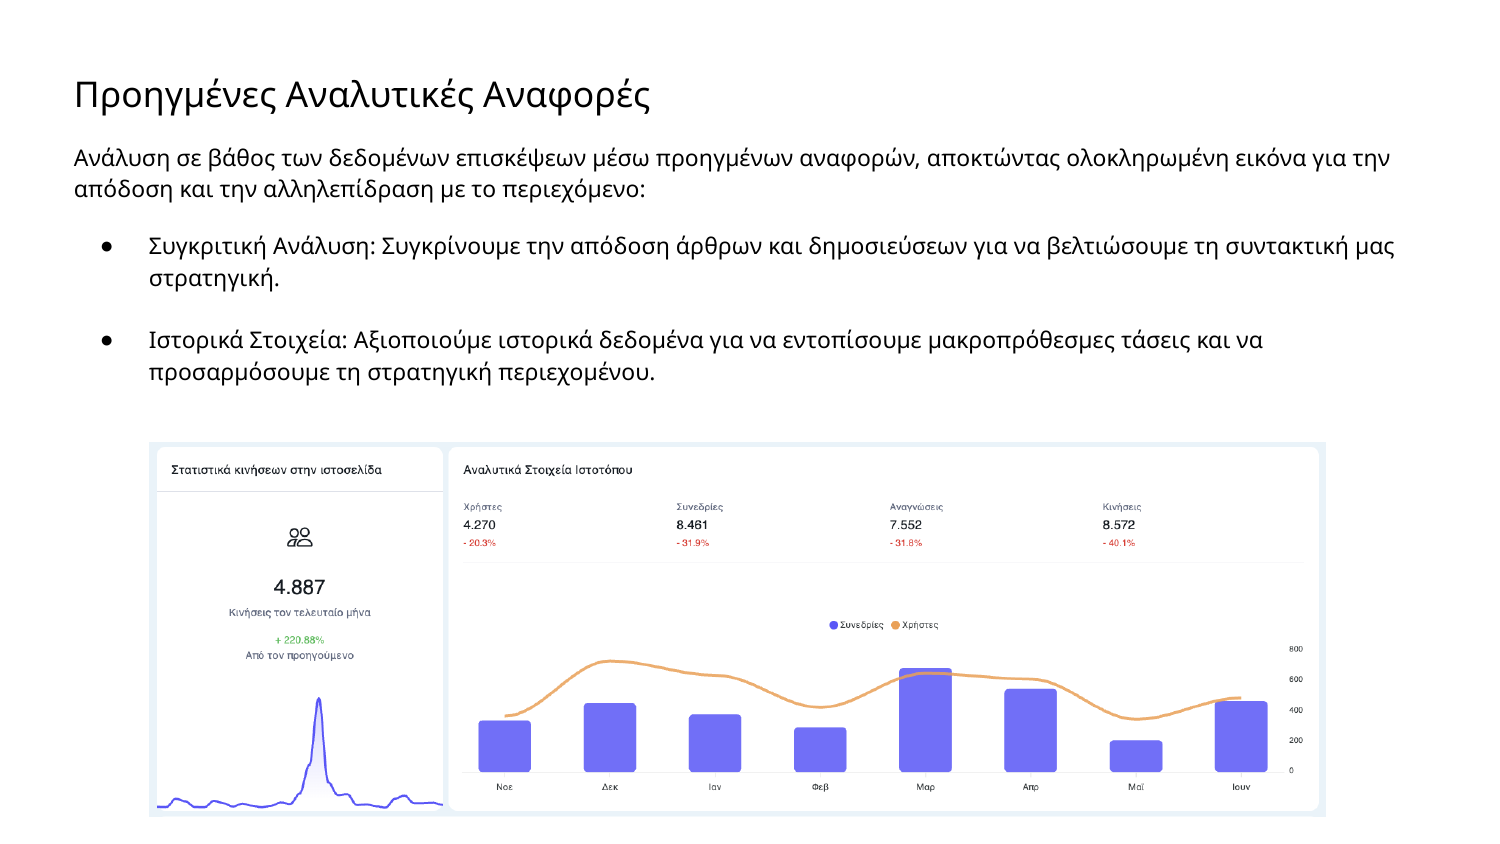

Προηγμένες Αναλυτικές Αναφορές
Ανάλυση σε βάθος των δεδομένων επισκέψεων μέσω προηγμένων αναφορών, αποκτώντας ολοκληρωμένη εικόνα για την απόδοση και την αλληλεπίδραση με το περιεχόμενο:
Συγκριτική Ανάλυση: Συγκρίνουμε την απόδοση άρθρων και δημοσιεύσεων για να βελτιώσουμε τη συντακτική μας στρατηγική.
Ιστορικά Στοιχεία: Αξιοποιούμε ιστορικά δεδομένα για να εντοπίσουμε μακροπρόθεσμες τάσεις και να προσαρμόσουμε τη στρατηγική περιεχομένου.